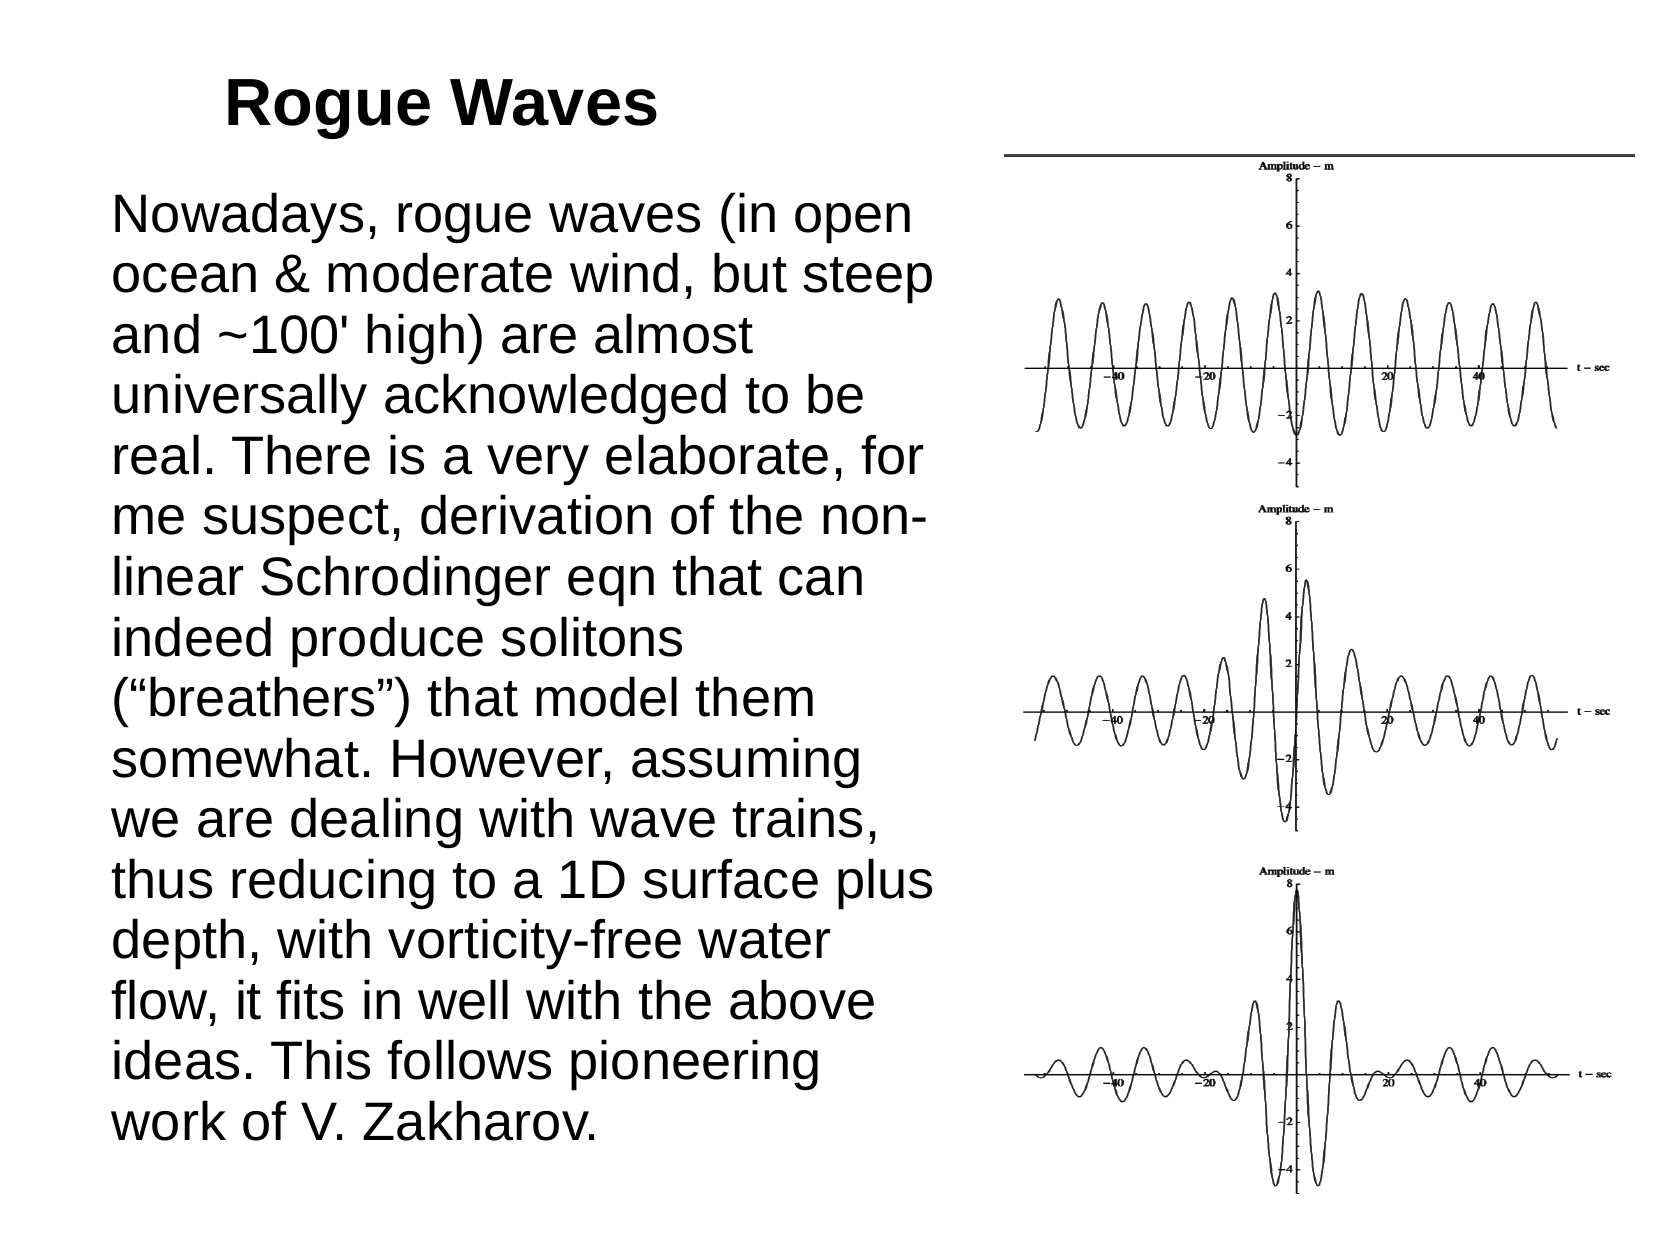

Rogue Waves
Nowadays, rogue waves (in open ocean & moderate wind, but steep and ~100' high) are almost universally acknowledged to be real. There is a very elaborate, for me suspect, derivation of the non-linear Schrodinger eqn that can indeed produce solitons (“breathers”) that model them somewhat. However, assuming we are dealing with wave trains, thus reducing to a 1D surface plus depth, with vorticity-free water flow, it fits in well with the above ideas. This follows pioneering work of V. Zakharov.